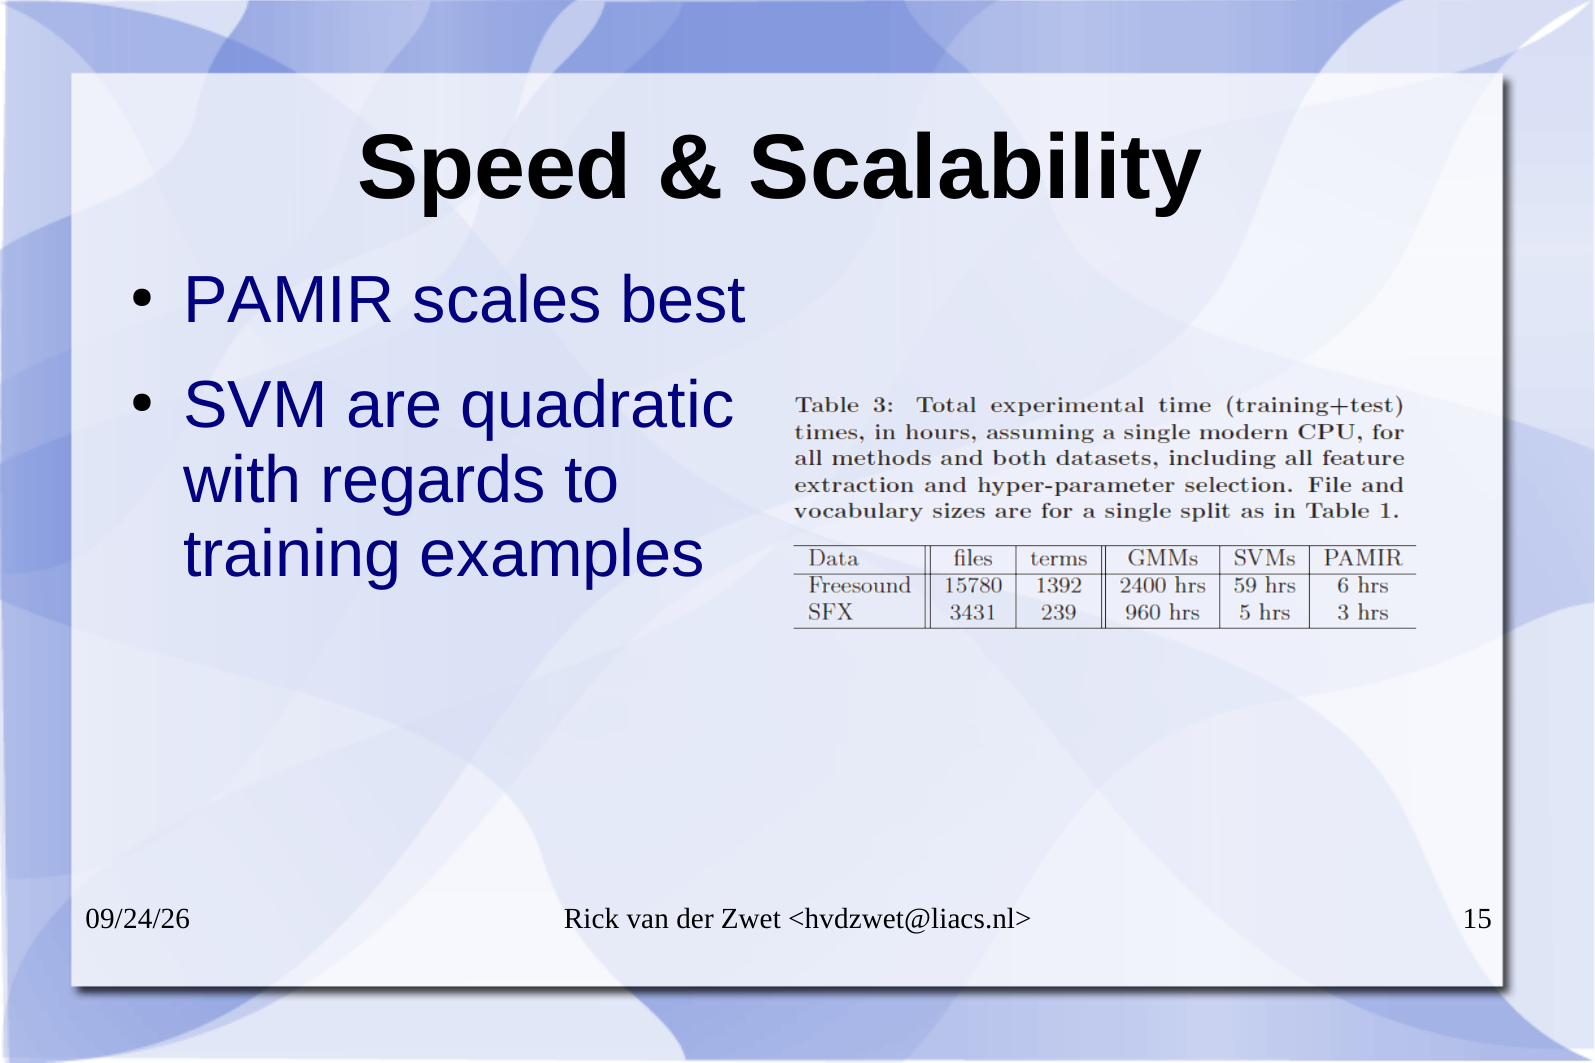

# Speed & Scalability
PAMIR scales best
SVM are quadratic with regards to training examples
Rick van der Zwet <hvdzwet@liacs.nl>
15